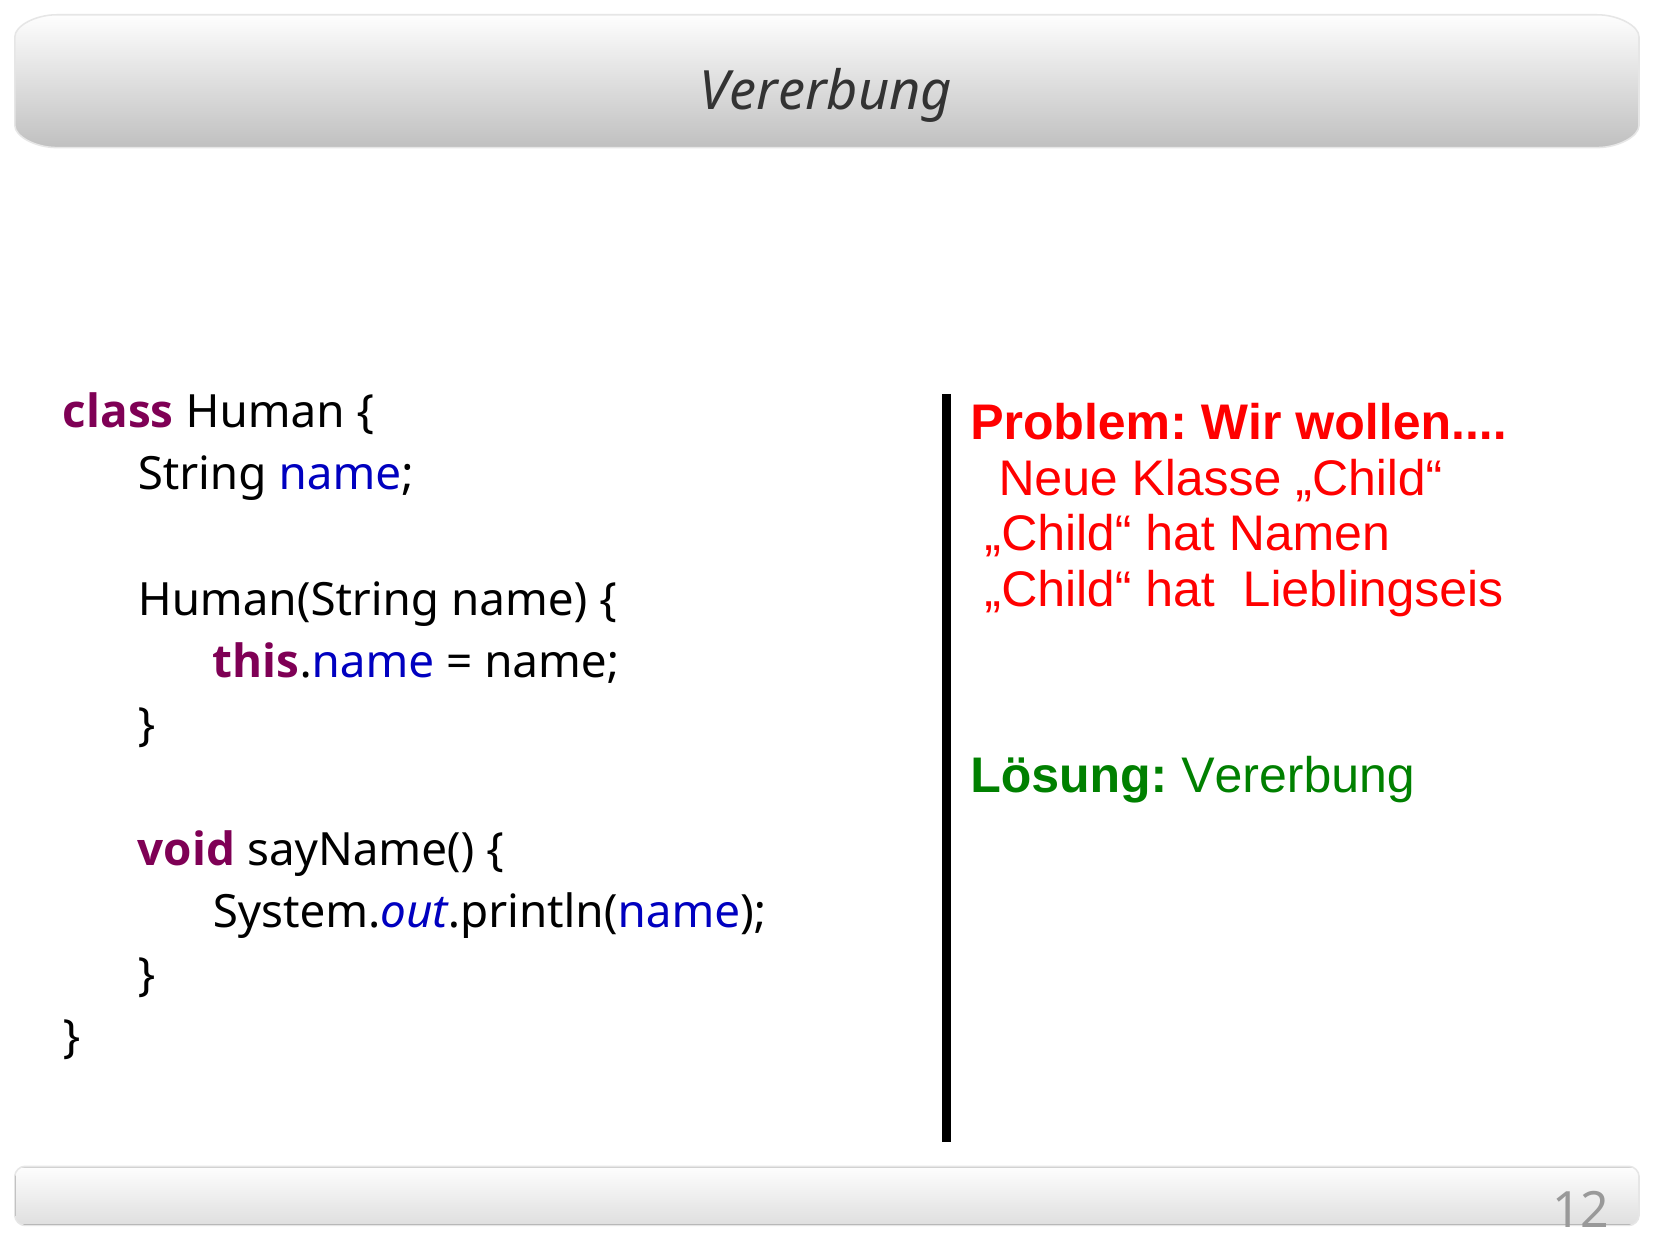

# Vererbung
class Human {
	String name;
	Human(String name) {
		this.name = name;
	}
	void sayName() {
		System.out.println(name);
	}
}
Problem: Wir wollen....
 Neue Klasse „Child“
 „Child“ hat Namen
 „Child“ hat Lieblingseis
Lösung: Vererbung